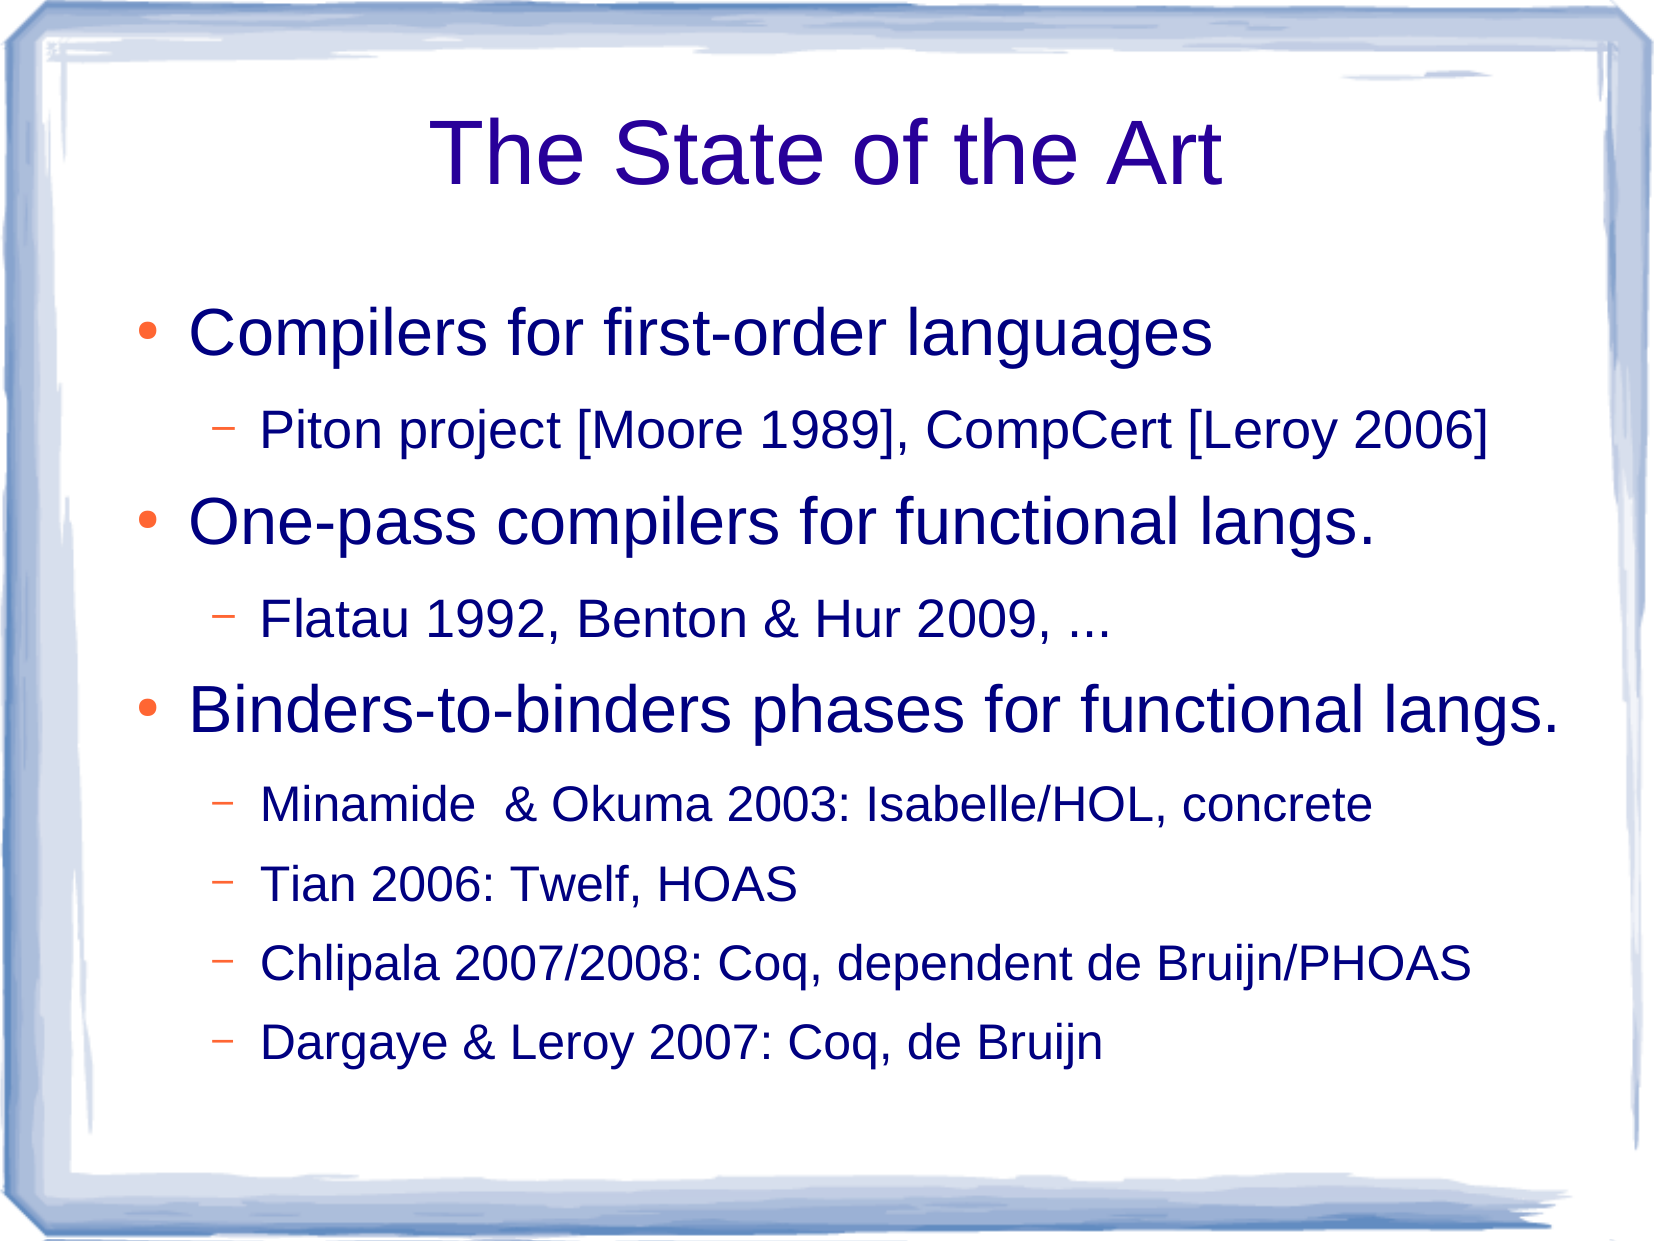

# The State of the Art
Compilers for first-order languages
Piton project [Moore 1989], CompCert [Leroy 2006]
One-pass compilers for functional langs.
Flatau 1992, Benton & Hur 2009, ...
Binders-to-binders phases for functional langs.
Minamide & Okuma 2003: Isabelle/HOL, concrete
Tian 2006: Twelf, HOAS
Chlipala 2007/2008: Coq, dependent de Bruijn/PHOAS
Dargaye & Leroy 2007: Coq, de Bruijn